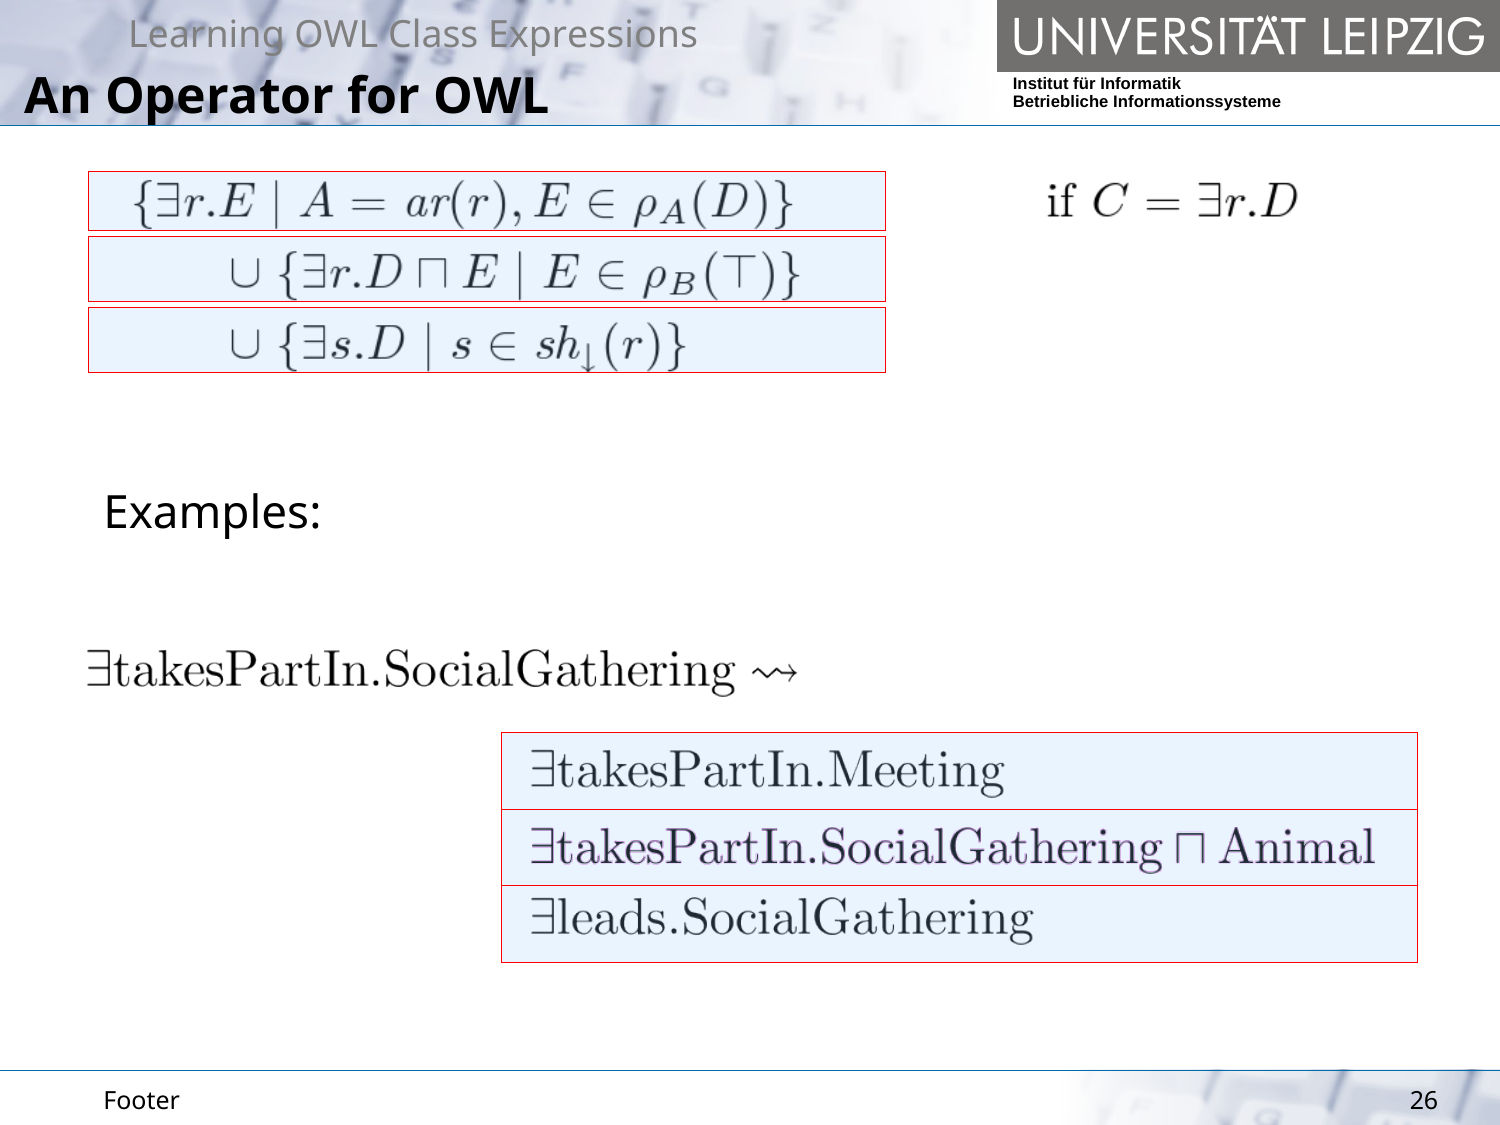

# An Operator for OWL
Examples:
Footer
26